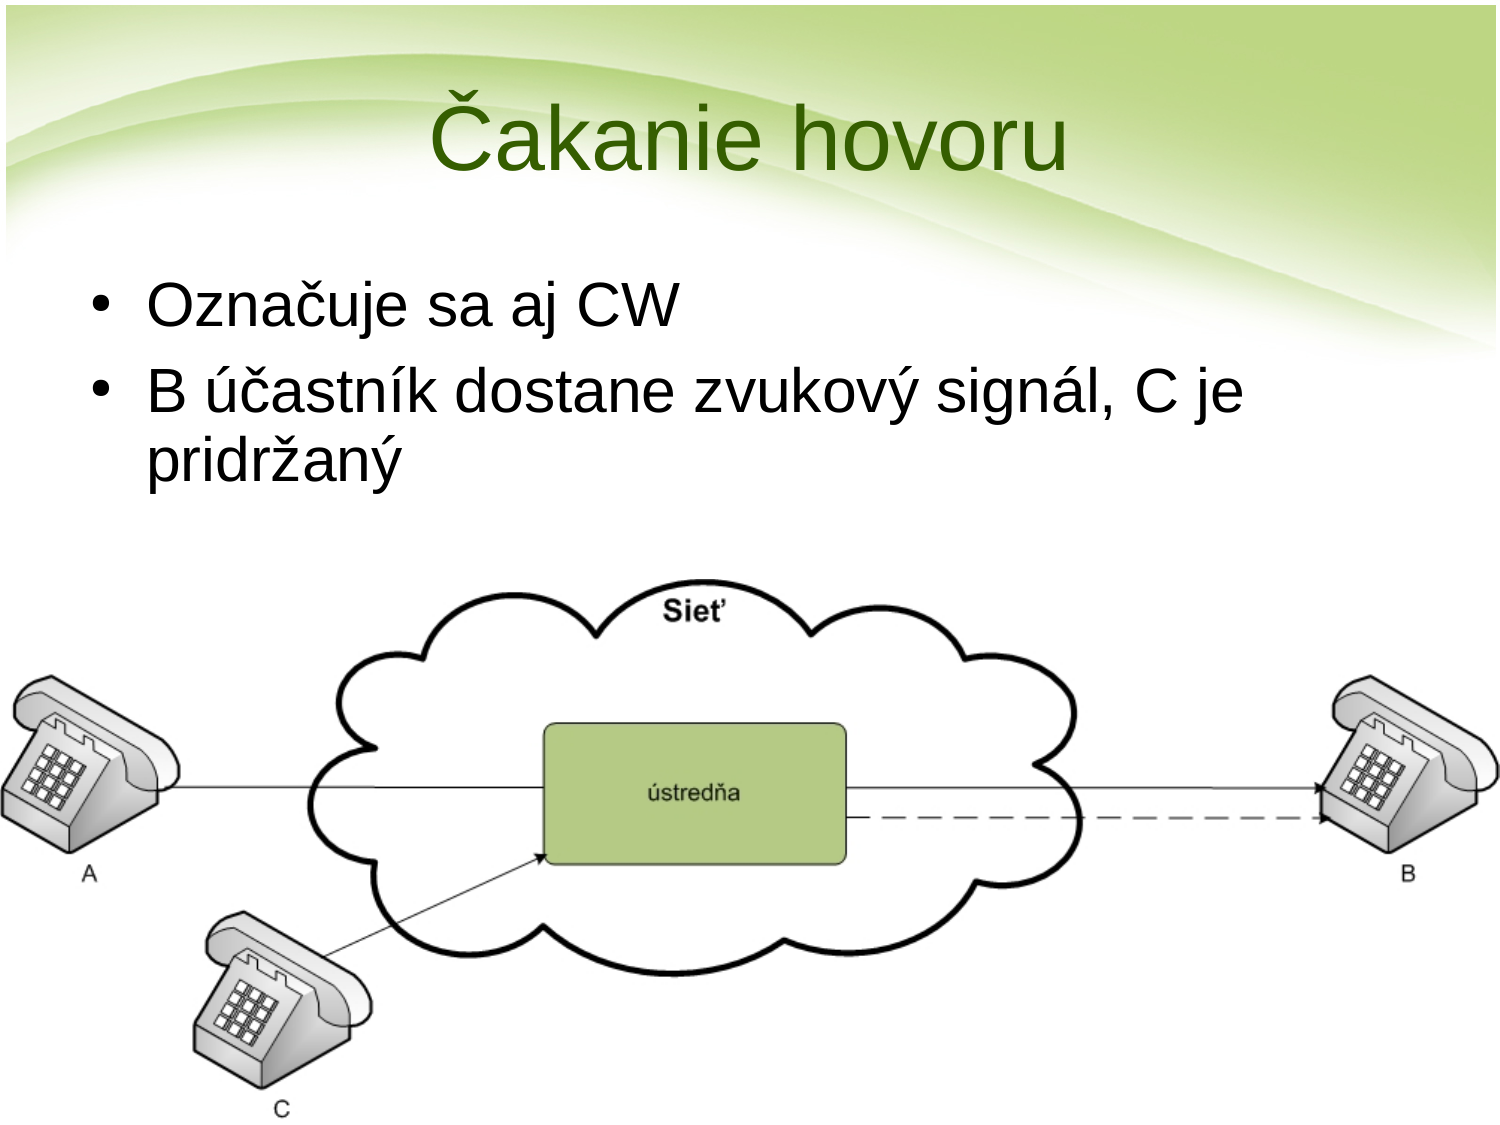

# Čakanie hovoru
Označuje sa aj CW
B účastník dostane zvukový signál, C je pridržaný